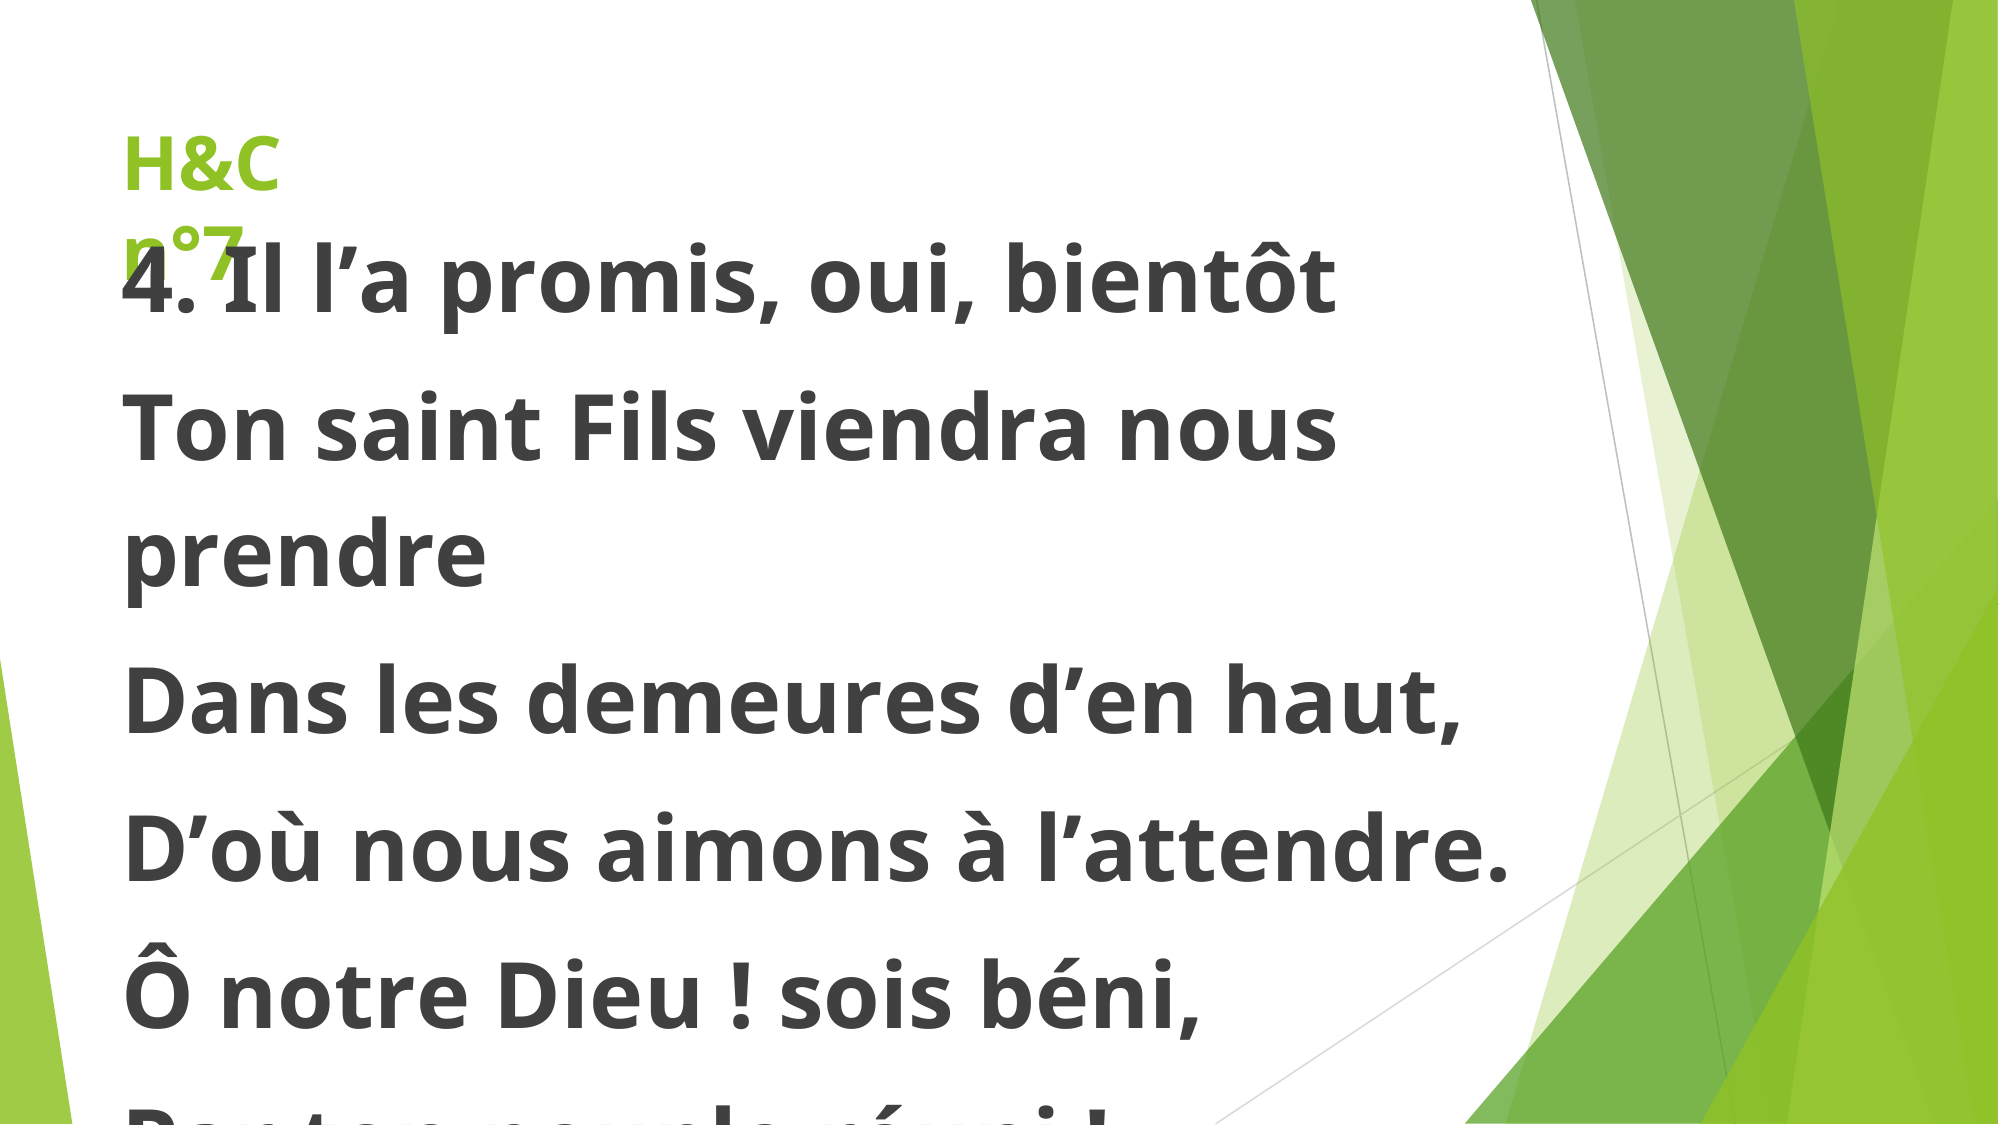

H&C n°7
4. Il l’a promis, oui, bientôt
Ton saint Fils viendra nous prendre
Dans les demeures d’en haut,
D’où nous aimons à l’attendre.
Ô notre Dieu ! sois béni,
Par ton peuple réuni !